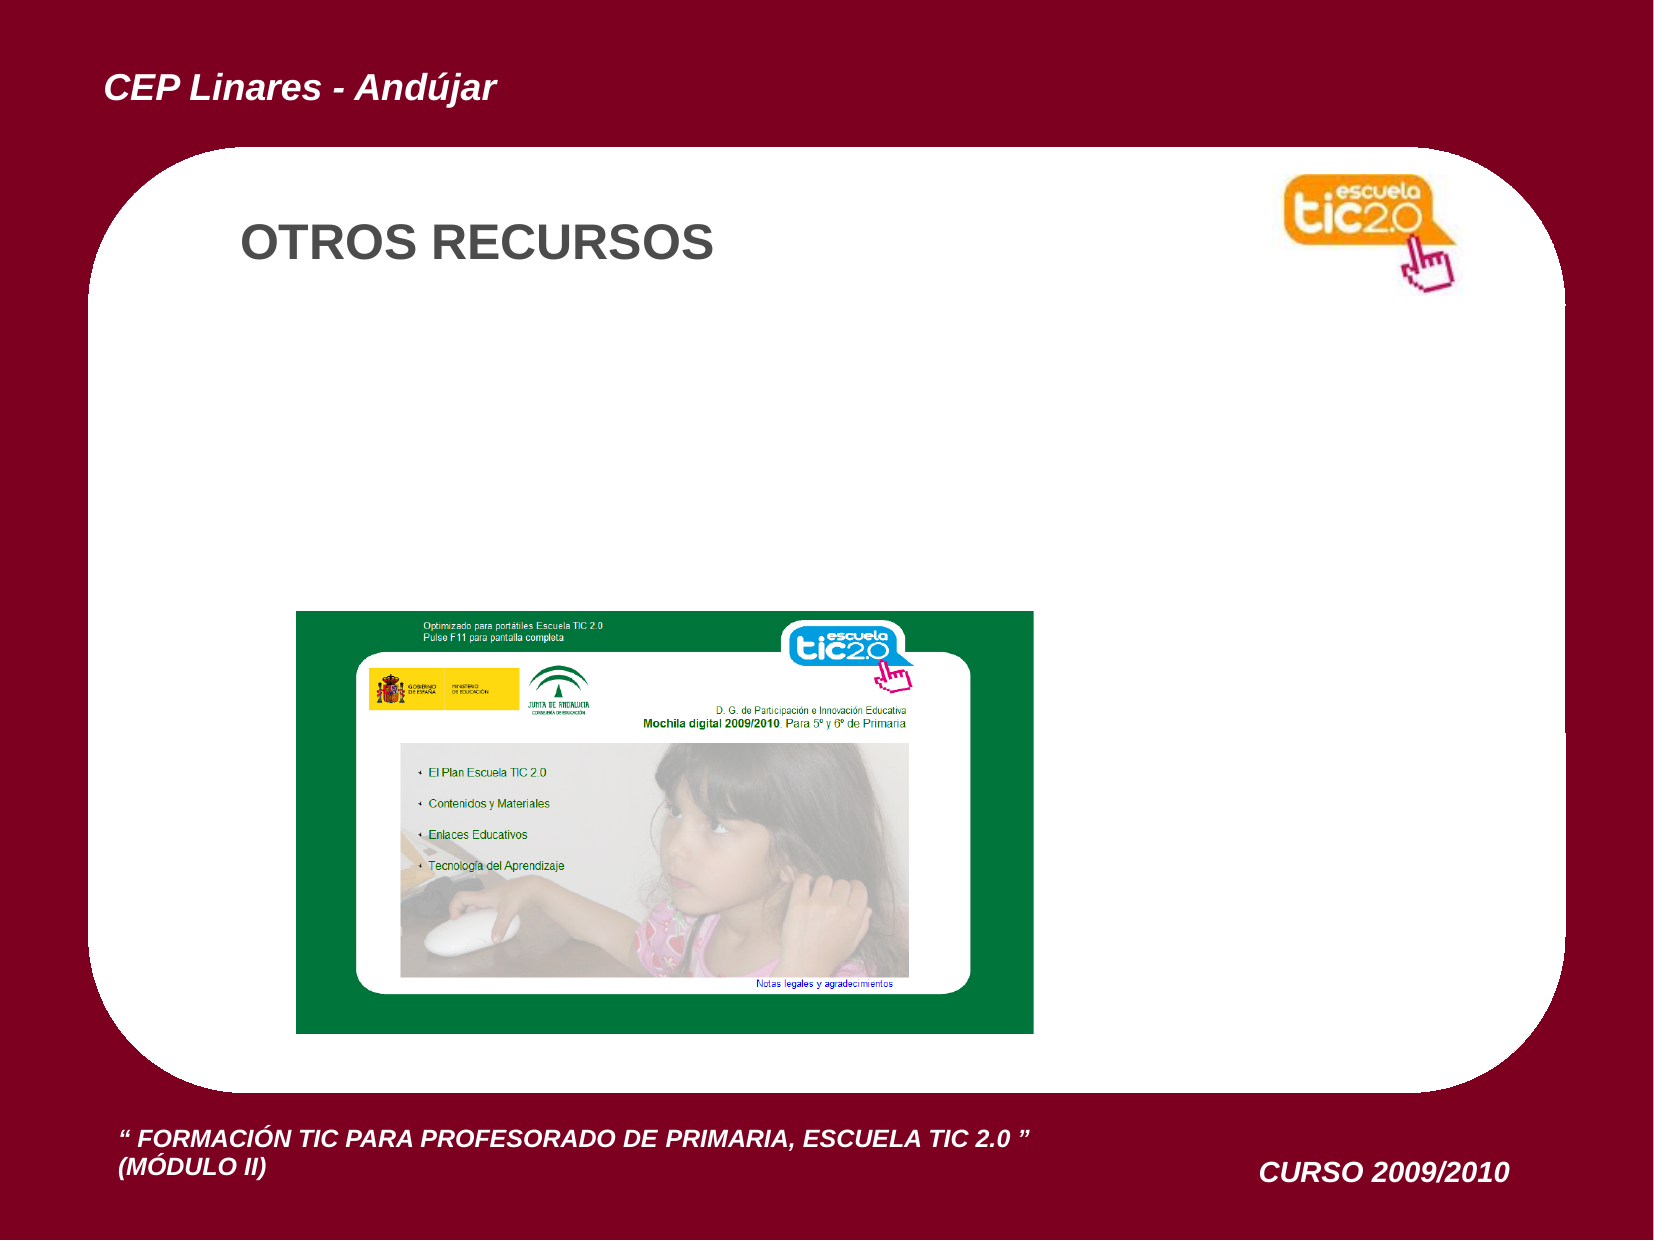

OTROS RECURSOS
MOCHILA DIGITAL
La mochila digital la podemos encontrar, dentro del menú
Aplicaciones/ Educación / Recursos TIC/mochila Digital.